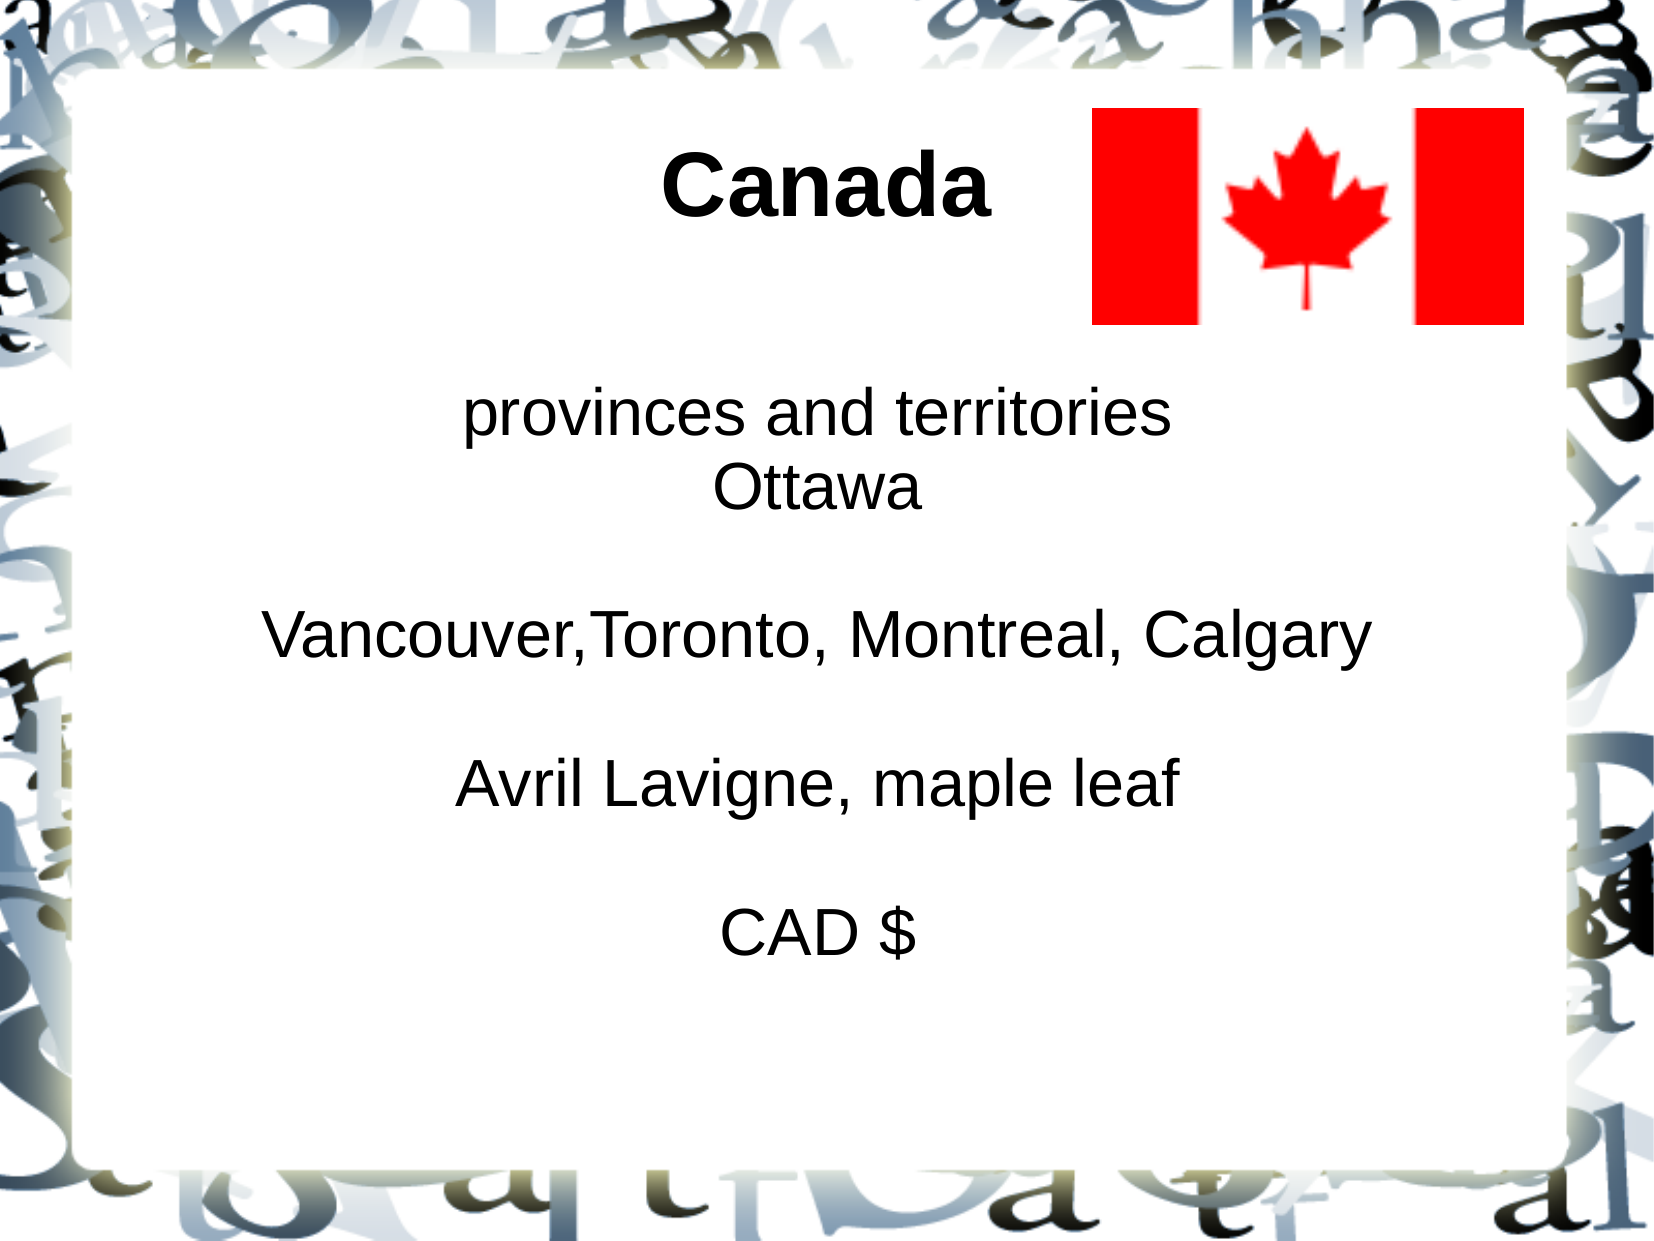

# Canada
provinces and territories
Ottawa
Vancouver,Toronto, Montreal, Calgary
Avril Lavigne, maple leaf
CAD $